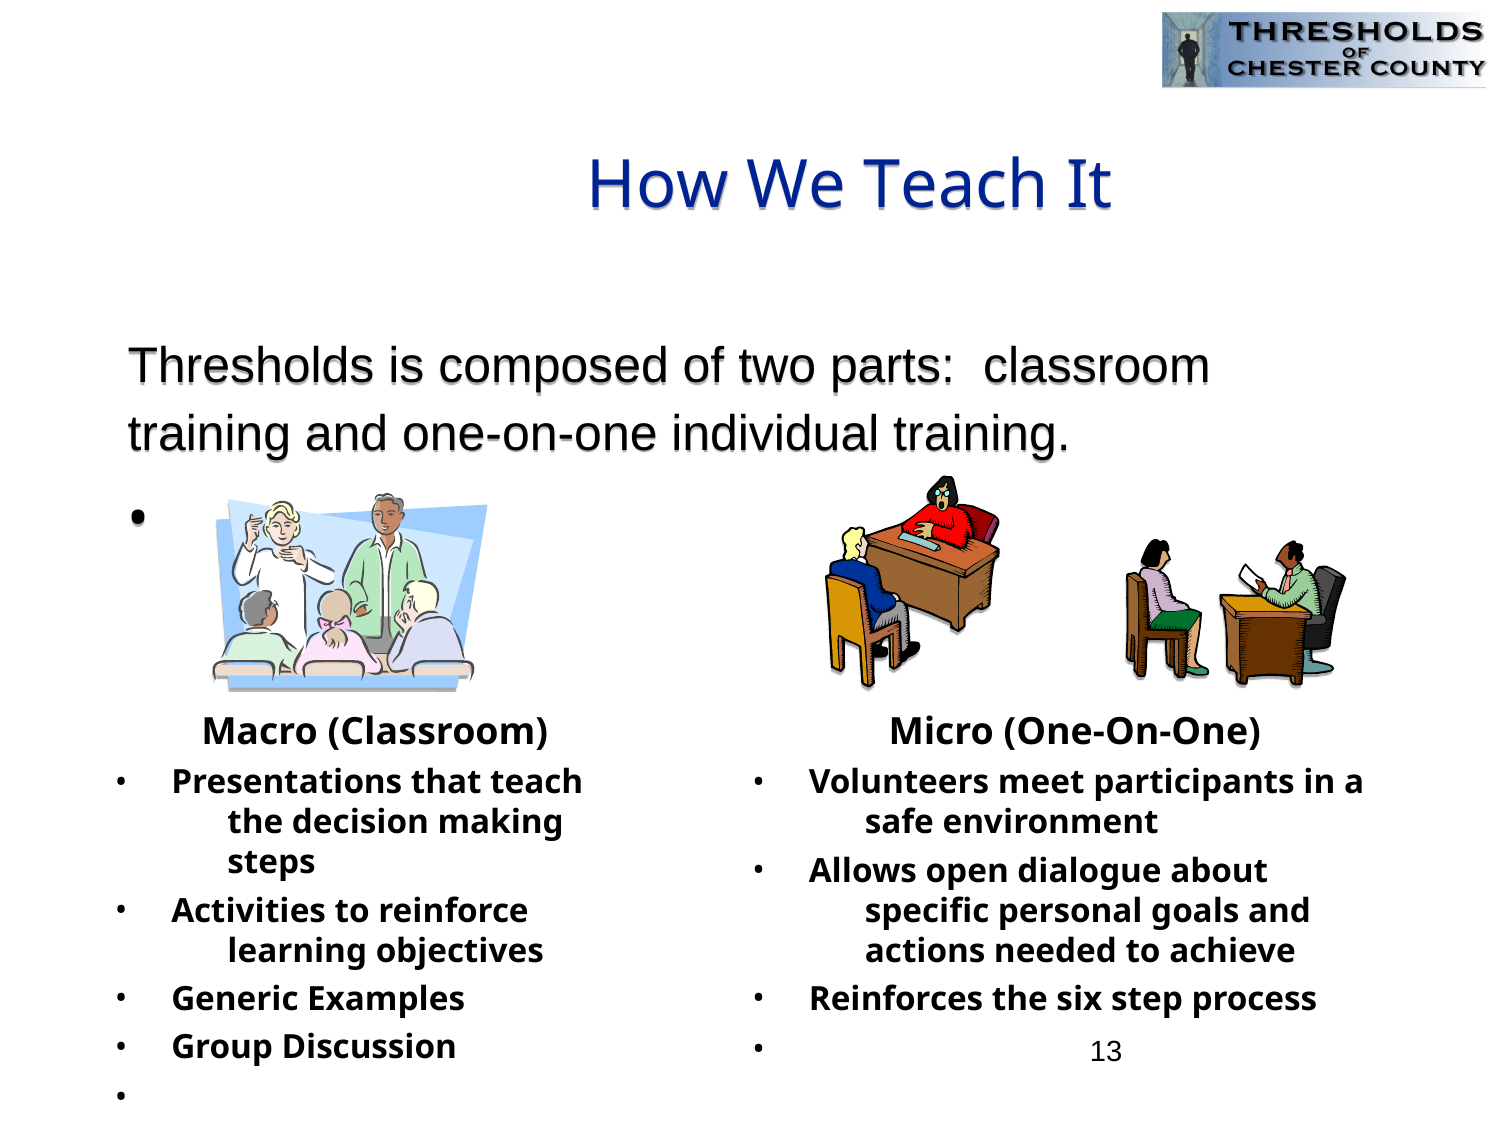

# How We Teach It
Thresholds is composed of two parts: classroom training and one-on-one individual training.
Macro (Classroom)
Presentations that teach the decision making steps
Activities to reinforce learning objectives
Generic Examples
Group Discussion
Micro (One-On-One)
Volunteers meet participants in a safe environment
Allows open dialogue about specific personal goals and actions needed to achieve
Reinforces the six step process
13